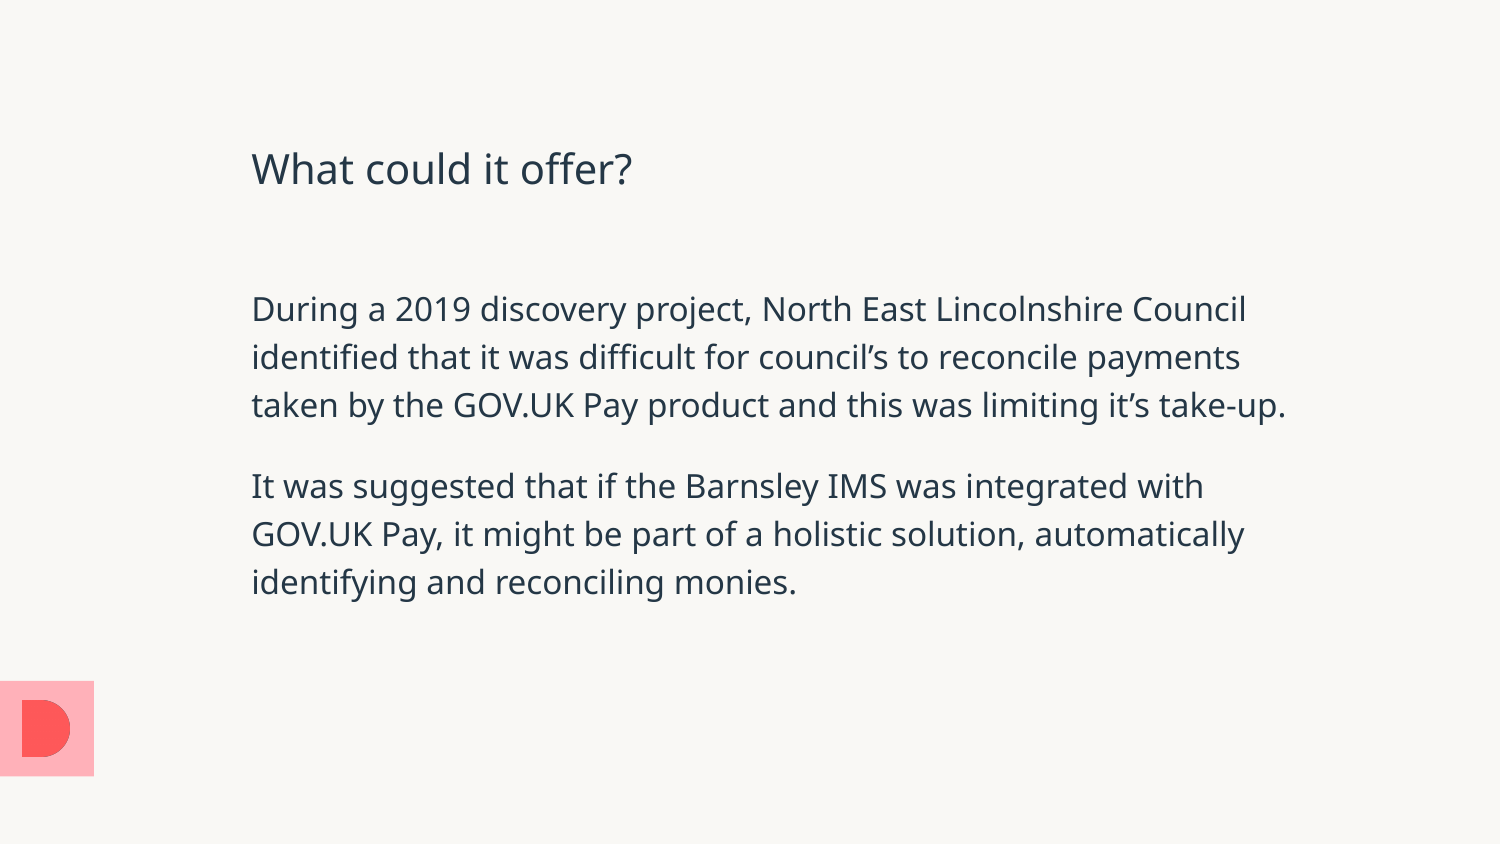

# What could it offer?
During a 2019 discovery project, North East Lincolnshire Council identified that it was difficult for council’s to reconcile payments taken by the GOV.UK Pay product and this was limiting it’s take-up.
It was suggested that if the Barnsley IMS was integrated with GOV.UK Pay, it might be part of a holistic solution, automatically identifying and reconciling monies.